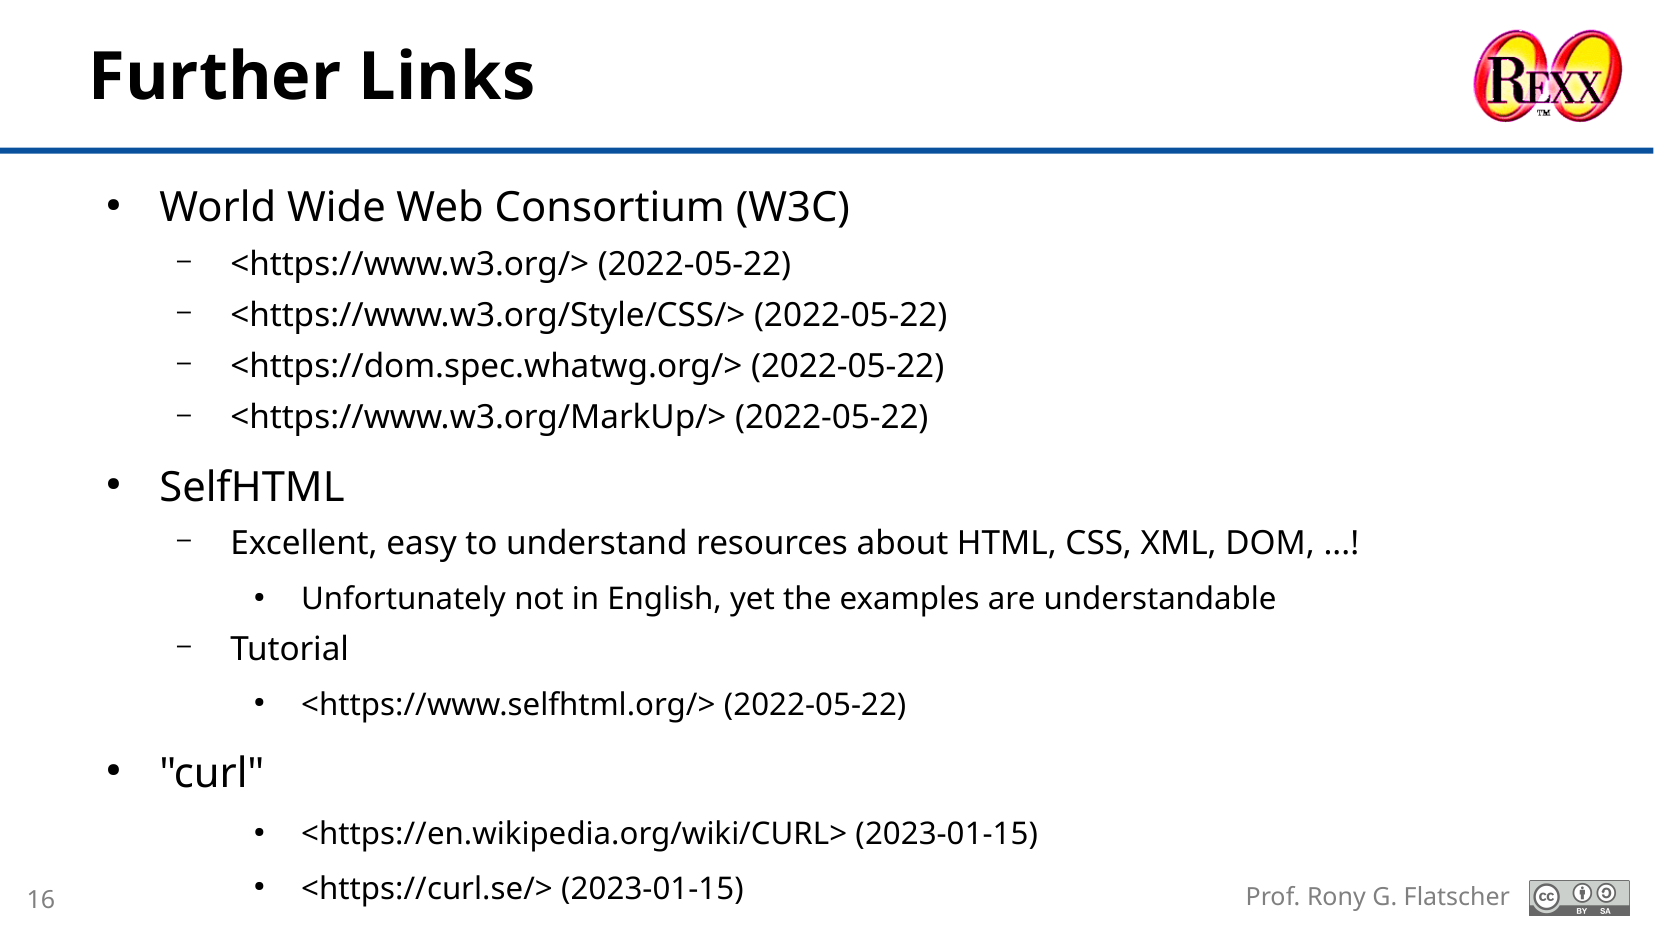

# Further Links
World Wide Web Consortium (W3C)
<https://www.w3.org/> (2022-05-22)
<https://www.w3.org/Style/CSS/> (2022-05-22)
<https://dom.spec.whatwg.org/> (2022-05-22)
<https://www.w3.org/MarkUp/> (2022-05-22)
SelfHTML
Excellent, easy to understand resources about HTML, CSS, XML, DOM, ...!
Unfortunately not in English, yet the examples are understandable
Tutorial
<https://www.selfhtml.org/> (2022-05-22)
"curl"
<https://en.wikipedia.org/wiki/CURL> (2023-01-15)
<https://curl.se/> (2023-01-15)